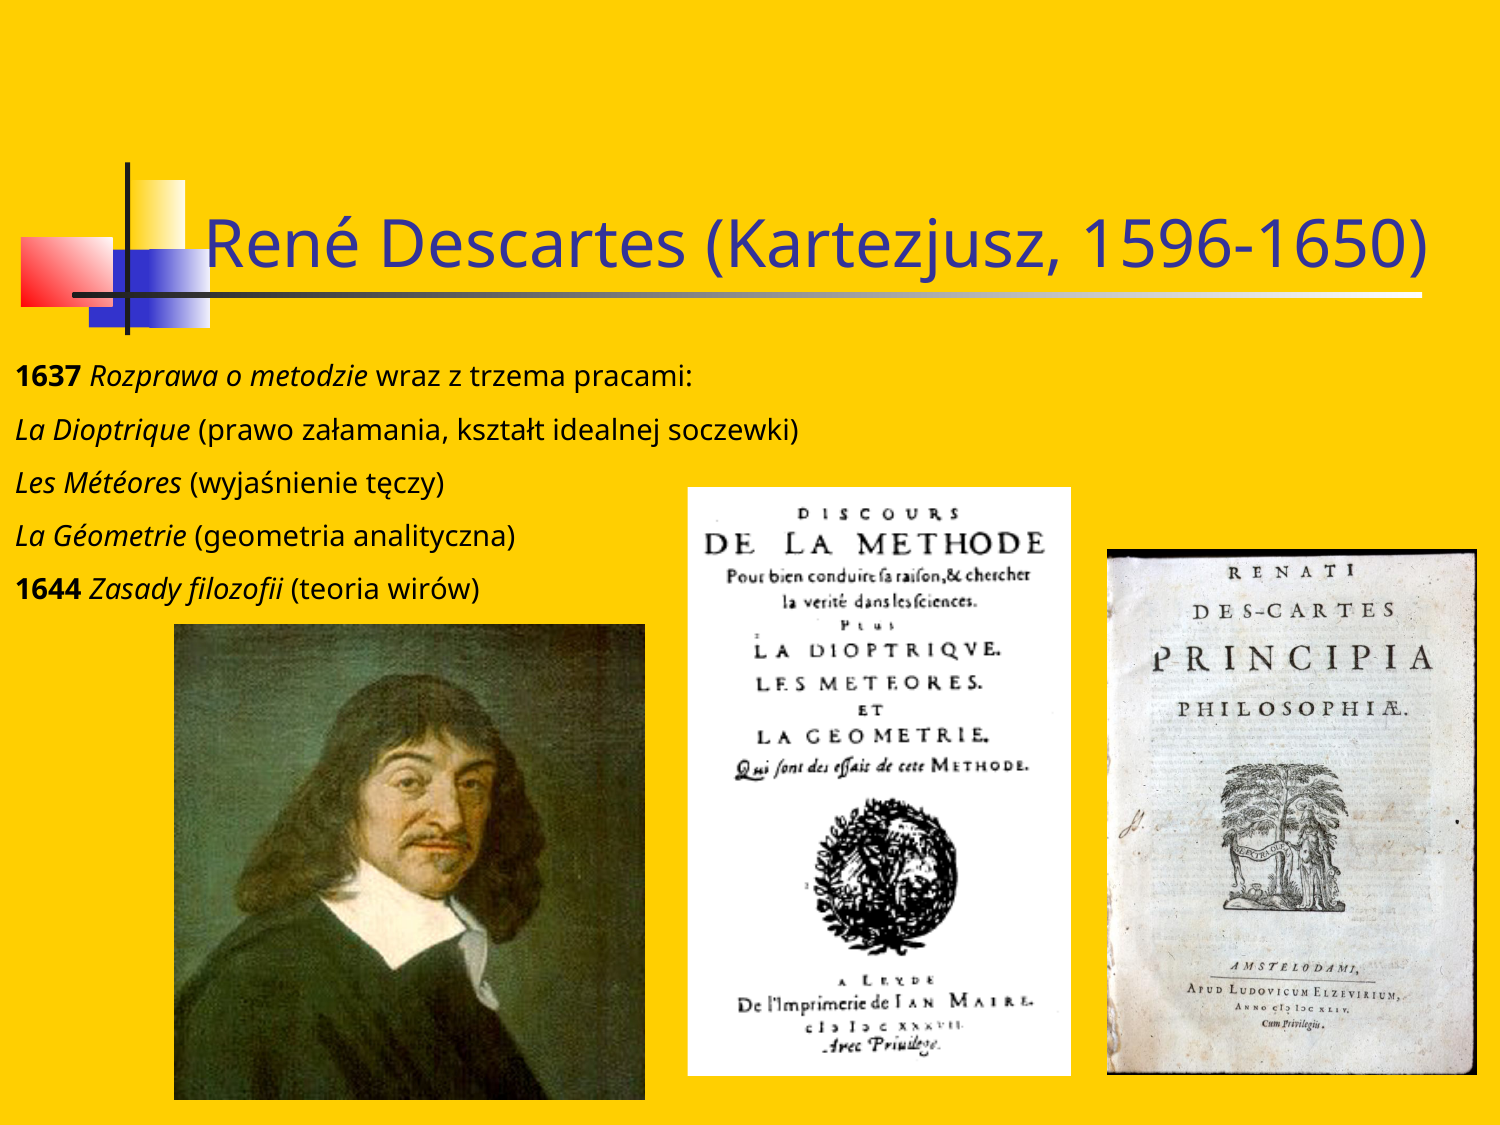

# René Descartes (Kartezjusz, 1596-1650)
1637 Rozprawa o metodzie wraz z trzema pracami:
La Dioptrique (prawo załamania, kształt idealnej soczewki)
Les Météores (wyjaśnienie tęczy)
La Géometrie (geometria analityczna)
1644 Zasady filozofii (teoria wirów)